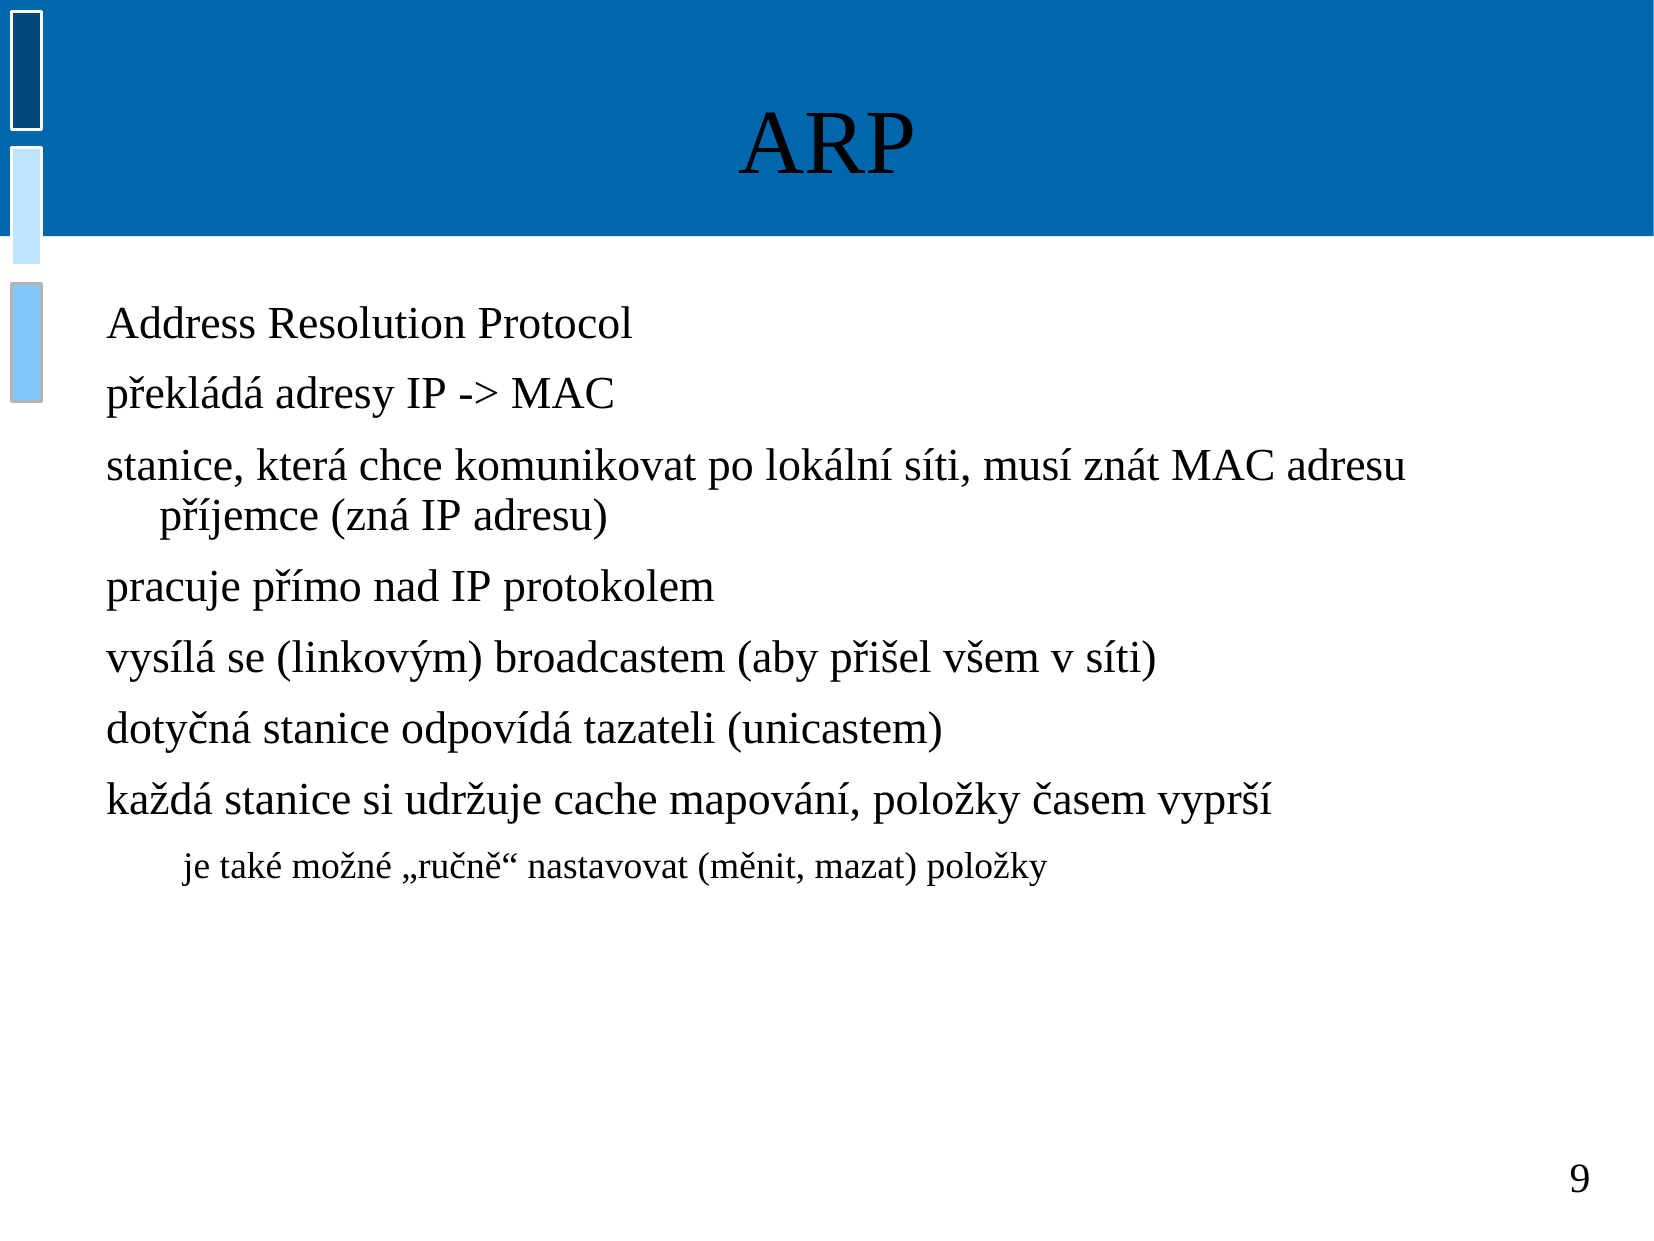

# ARP
Address Resolution Protocol
překládá adresy IP -> MAC
stanice, která chce komunikovat po lokální síti, musí znát MAC adresu příjemce (zná IP adresu)
pracuje přímo nad IP protokolem
vysílá se (linkovým) broadcastem (aby přišel všem v síti)
dotyčná stanice odpovídá tazateli (unicastem)
každá stanice si udržuje cache mapování, položky časem vyprší
je také možné „ručně“ nastavovat (měnit, mazat) položky